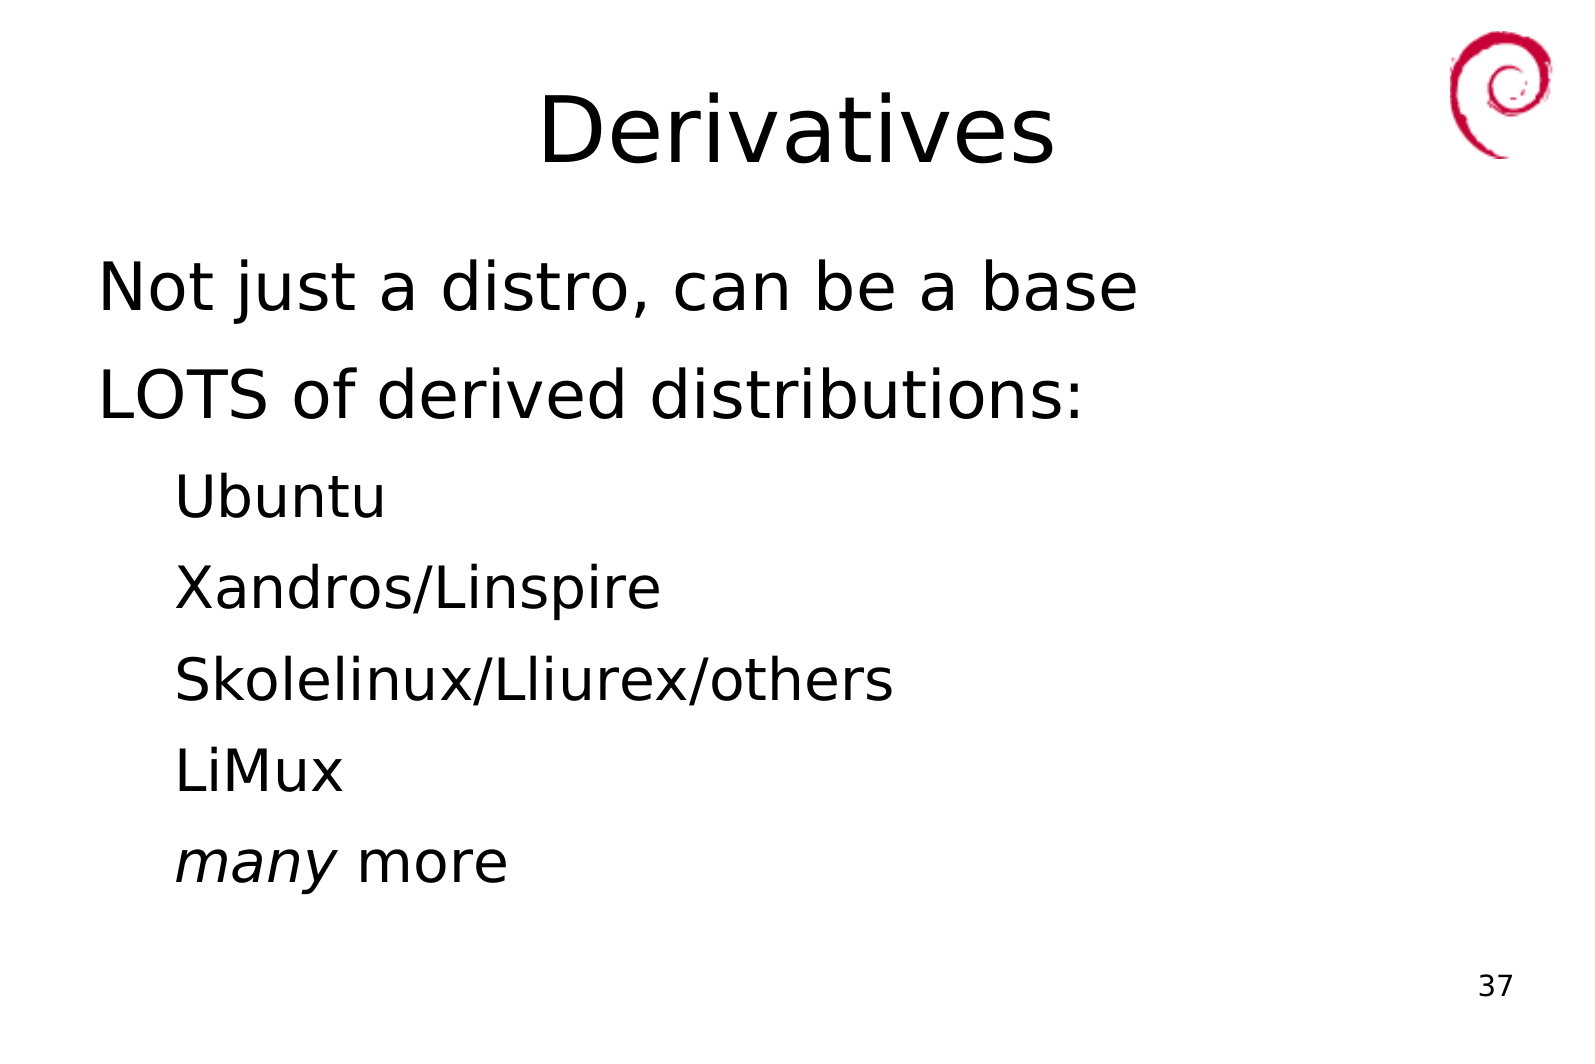

# Derivatives
Not just a distro, can be a base
LOTS of derived distributions:
Ubuntu
Xandros/Linspire
Skolelinux/Lliurex/others
LiMux
many more
37